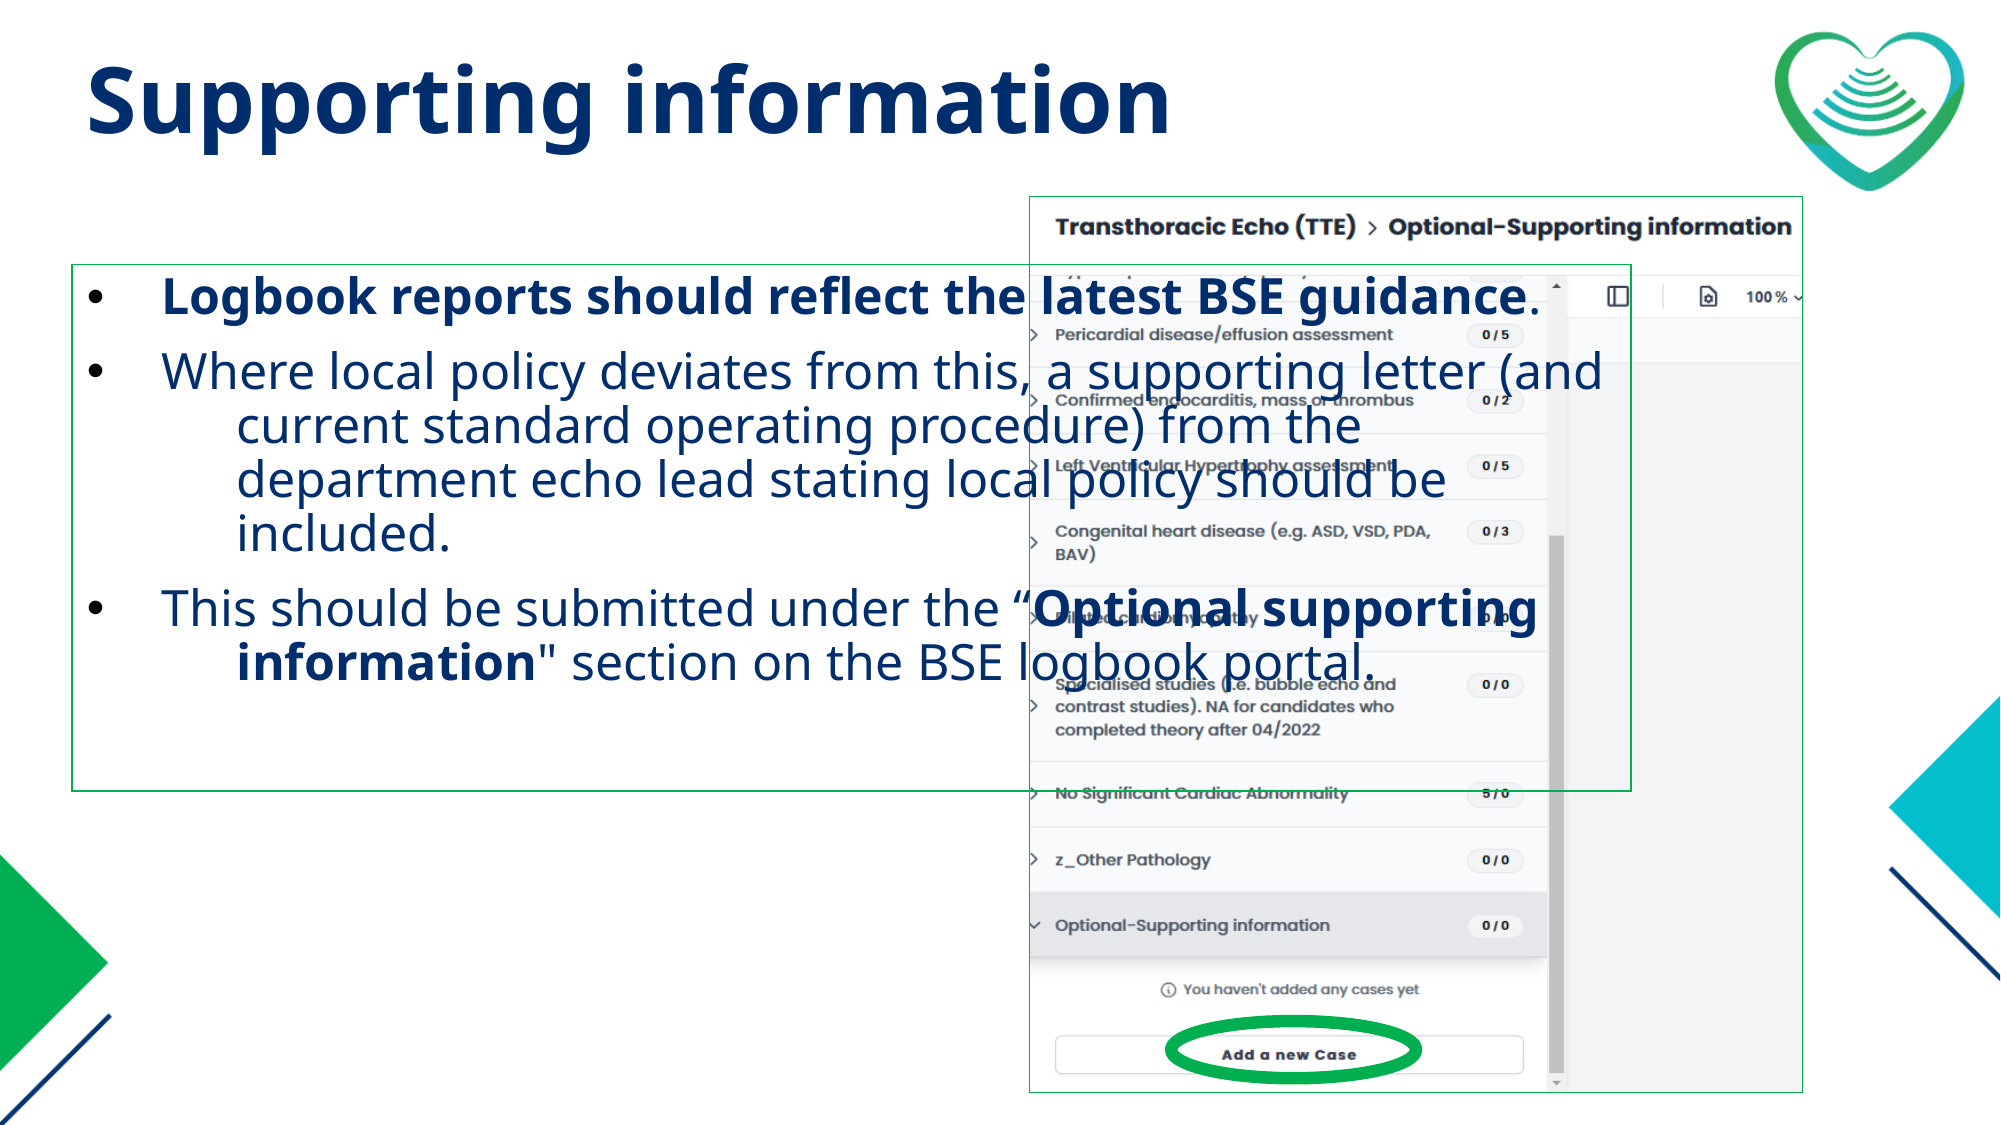

# Supporting information
Logbook reports should reflect the latest BSE guidance.
Where local policy deviates from this, a supporting letter (and current standard operating procedure) from the department echo lead stating local policy should be included.
This should be submitted under the “Optional supporting information" section on the BSE logbook portal.